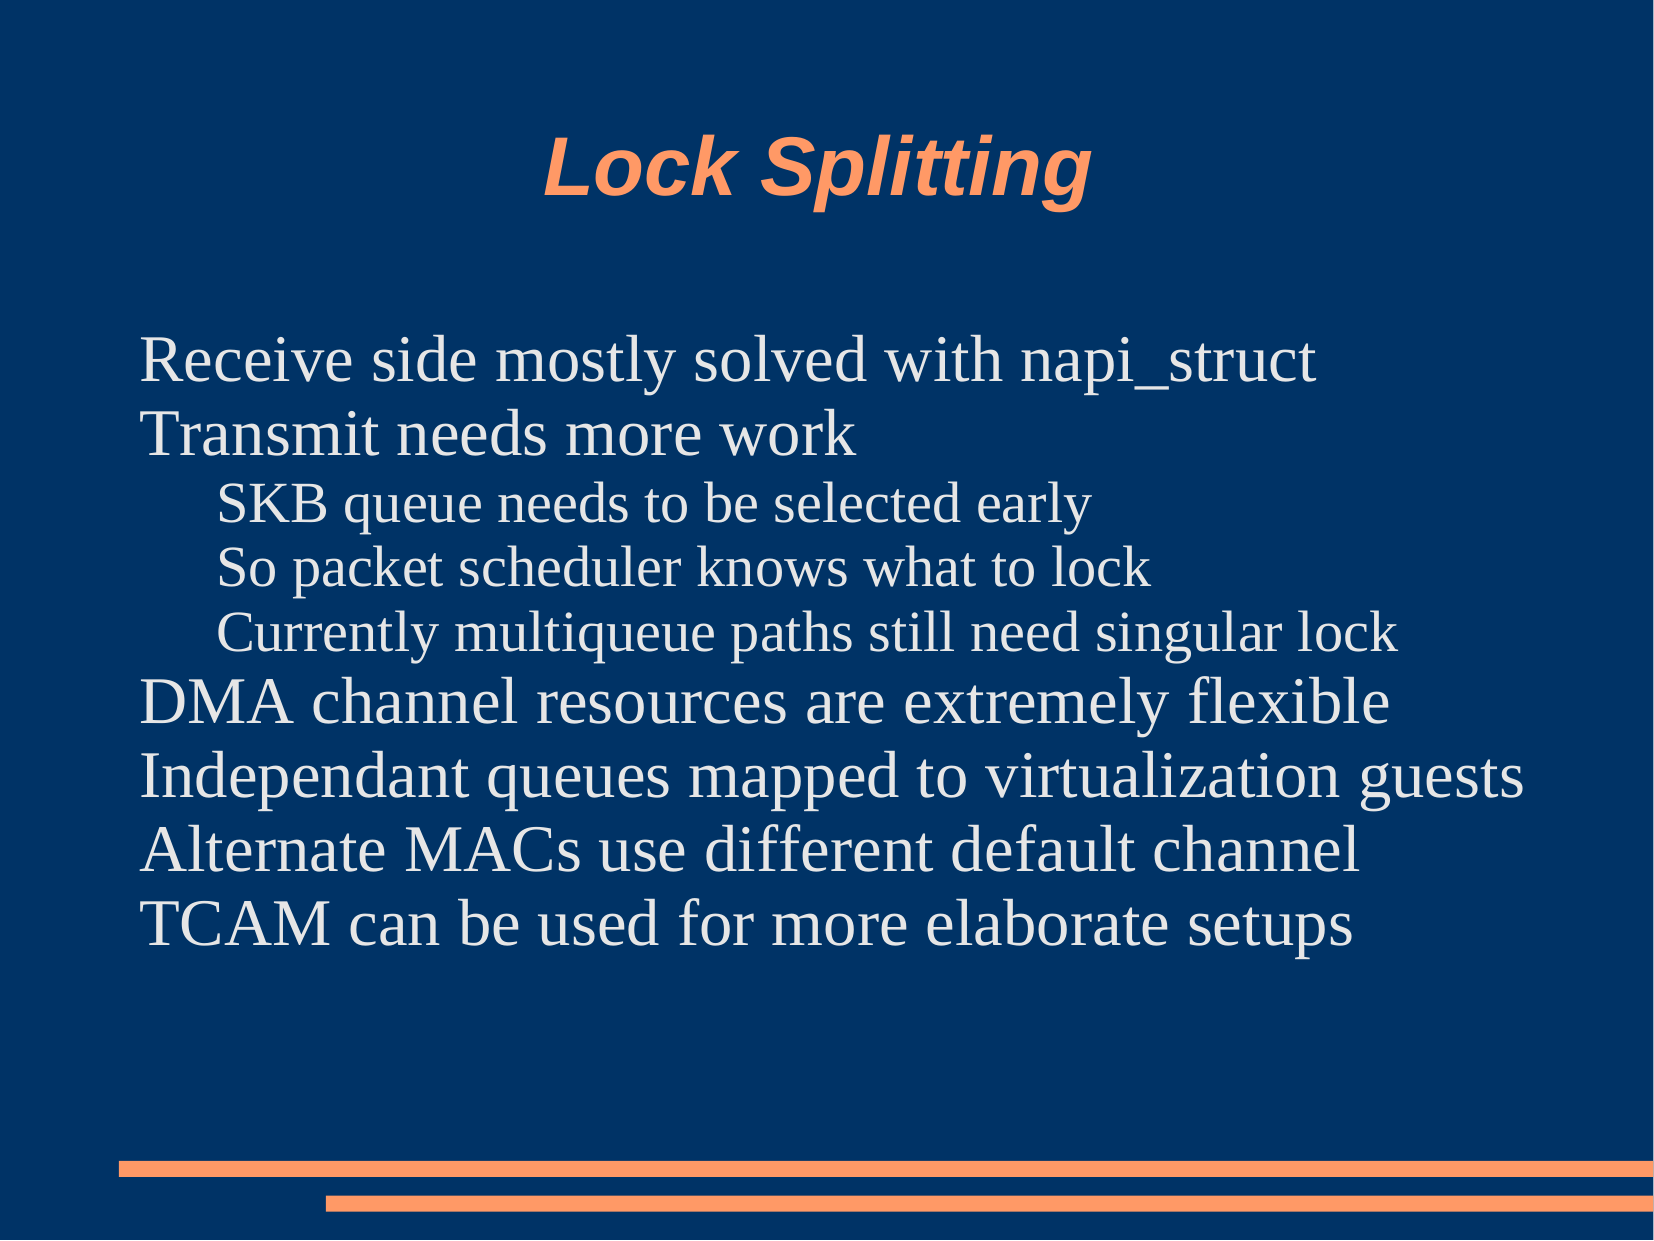

# Lock Splitting
Receive side mostly solved with napi_struct
Transmit needs more work
SKB queue needs to be selected early
So packet scheduler knows what to lock
Currently multiqueue paths still need singular lock
DMA channel resources are extremely flexible
Independant queues mapped to virtualization guests
Alternate MACs use different default channel
TCAM can be used for more elaborate setups